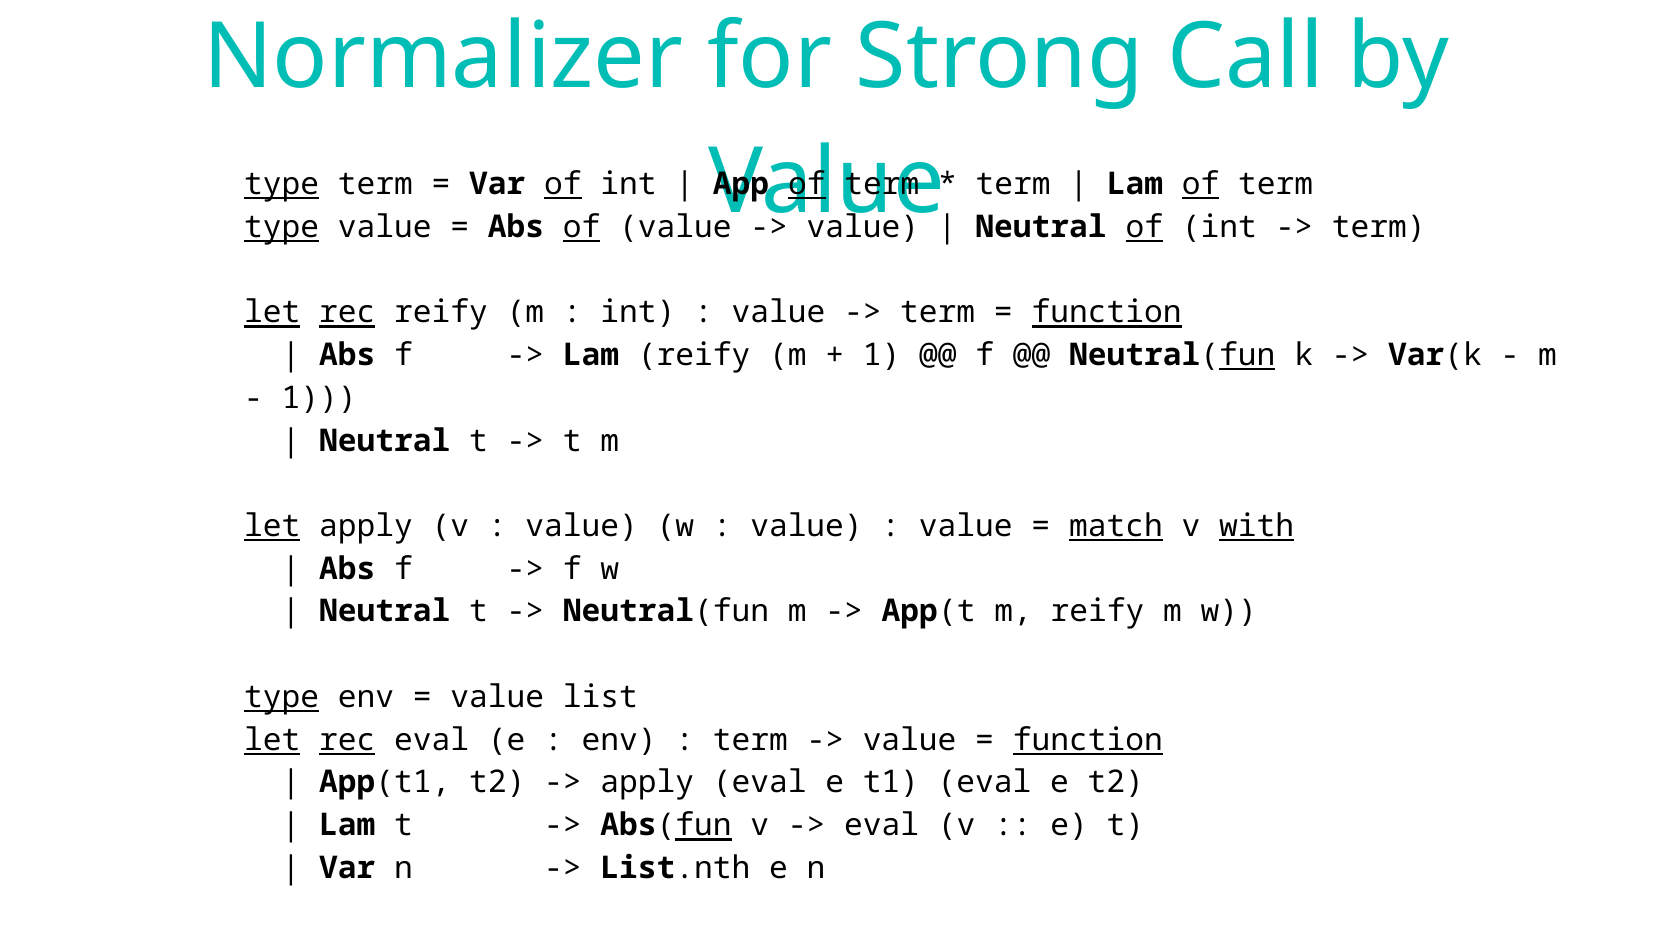

# Normalizer for Strong Call by Value
type term = Var of int | App of term * term | Lam of term
type value = Abs of (value -> value) | Neutral of (int -> term)
let rec reify (m : int) : value -> term = function
 | Abs f -> Lam (reify (m + 1) @@ f @@ Neutral(fun k -> Var(k - m - 1)))
 | Neutral t -> t m
let apply (v : value) (w : value) : value = match v with
 | Abs f -> f w
 | Neutral t -> Neutral(fun m -> App(t m, reify m w))
type env = value list
let rec eval (e : env) : term -> value = function
 | App(t1, t2) -> apply (eval e t1) (eval e t2)
 | Lam t -> Abs(fun v -> eval (v :: e) t)
 | Var n -> List.nth e n
let normalize (t : term) : term = reify 0 @@ eval [] t